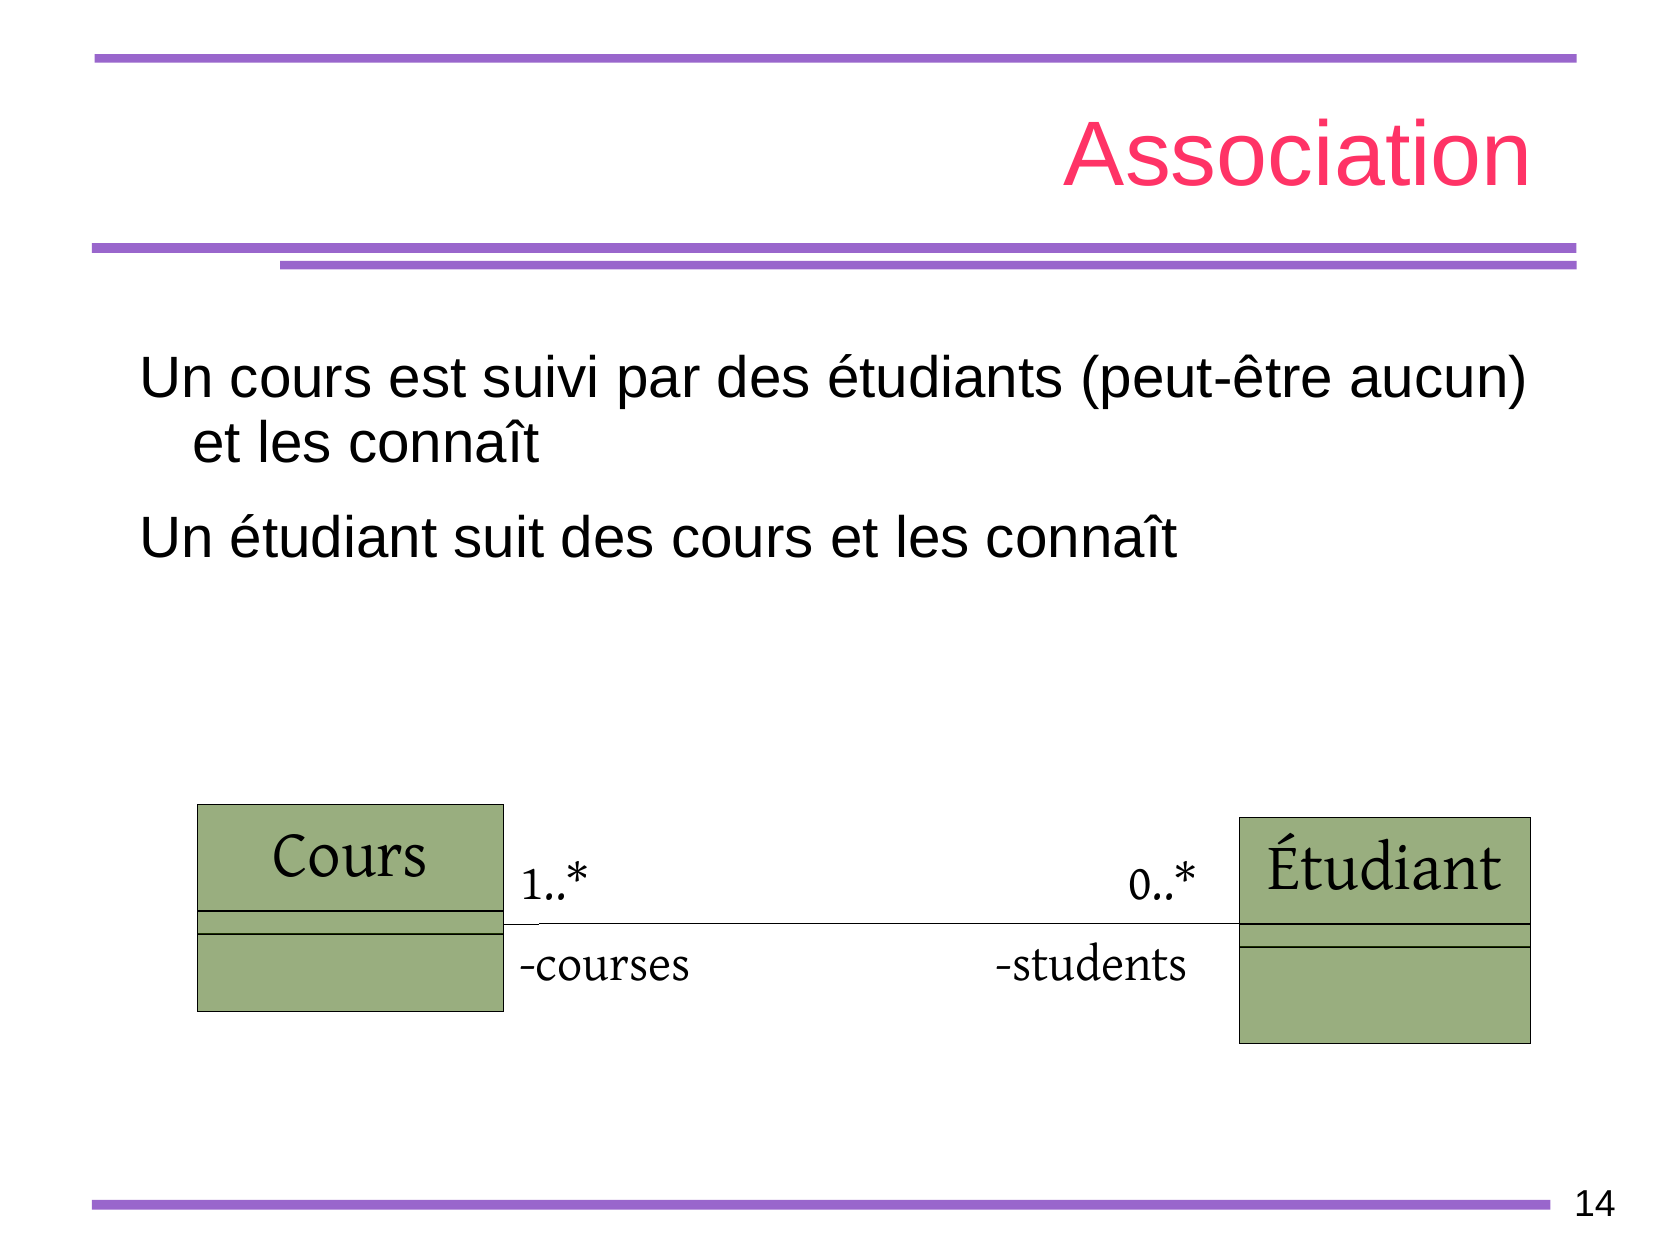

# Association
Un cours est suivi par des étudiants (peut-être aucun) et les connaît
Un étudiant suit des cours et les connaît
Cours
Étudiant
1..*
0..*
-courses
-students